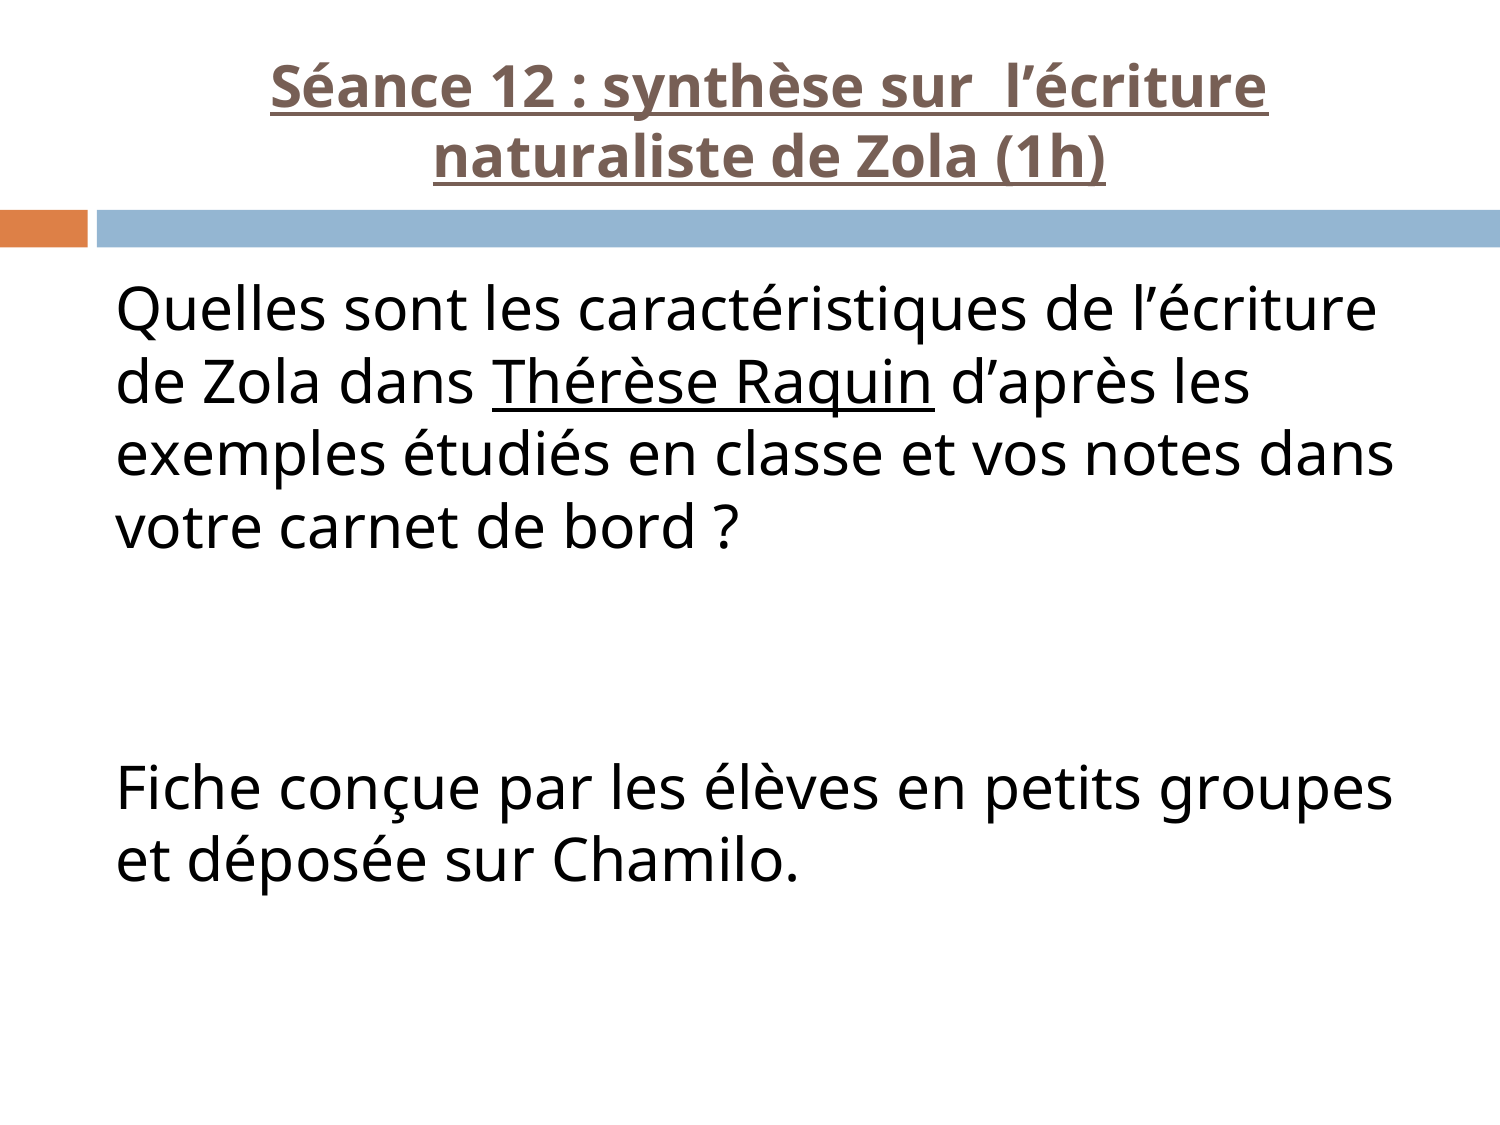

# Séance 12 : synthèse sur l’écriture naturaliste de Zola (1h)
Quelles sont les caractéristiques de l’écriture de Zola dans Thérèse Raquin d’après les exemples étudiés en classe et vos notes dans votre carnet de bord ?
Fiche conçue par les élèves en petits groupes et déposée sur Chamilo.